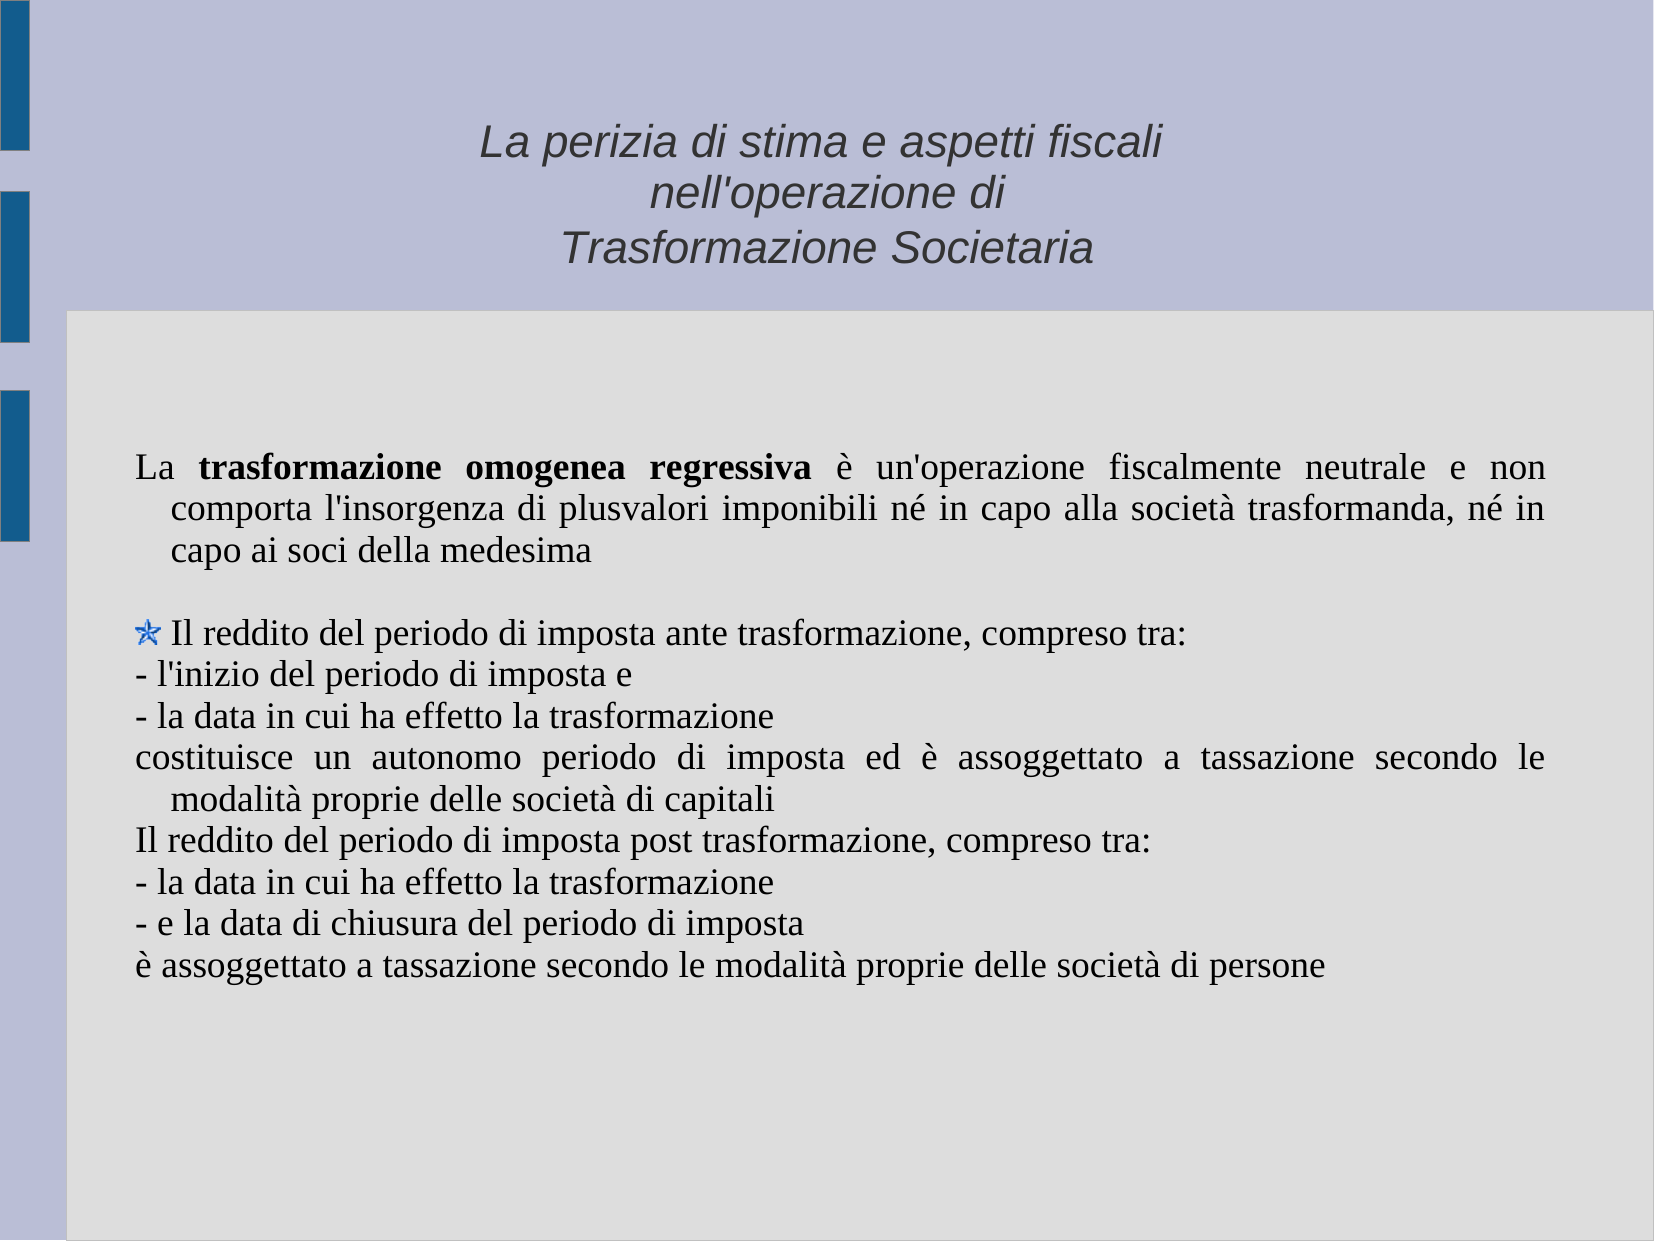

# La perizia di stima e aspetti fiscali nell'operazione di Trasformazione Societaria
La trasformazione omogenea regressiva è un'operazione fiscalmente neutrale e non comporta l'insorgenza di plusvalori imponibili né in capo alla società trasformanda, né in capo ai soci della medesima
Il reddito del periodo di imposta ante trasformazione, compreso tra:
- l'inizio del periodo di imposta e
- la data in cui ha effetto la trasformazione
costituisce un autonomo periodo di imposta ed è assoggettato a tassazione secondo le modalità proprie delle società di capitali
Il reddito del periodo di imposta post trasformazione, compreso tra:
- la data in cui ha effetto la trasformazione
- e la data di chiusura del periodo di imposta
è assoggettato a tassazione secondo le modalità proprie delle società di persone